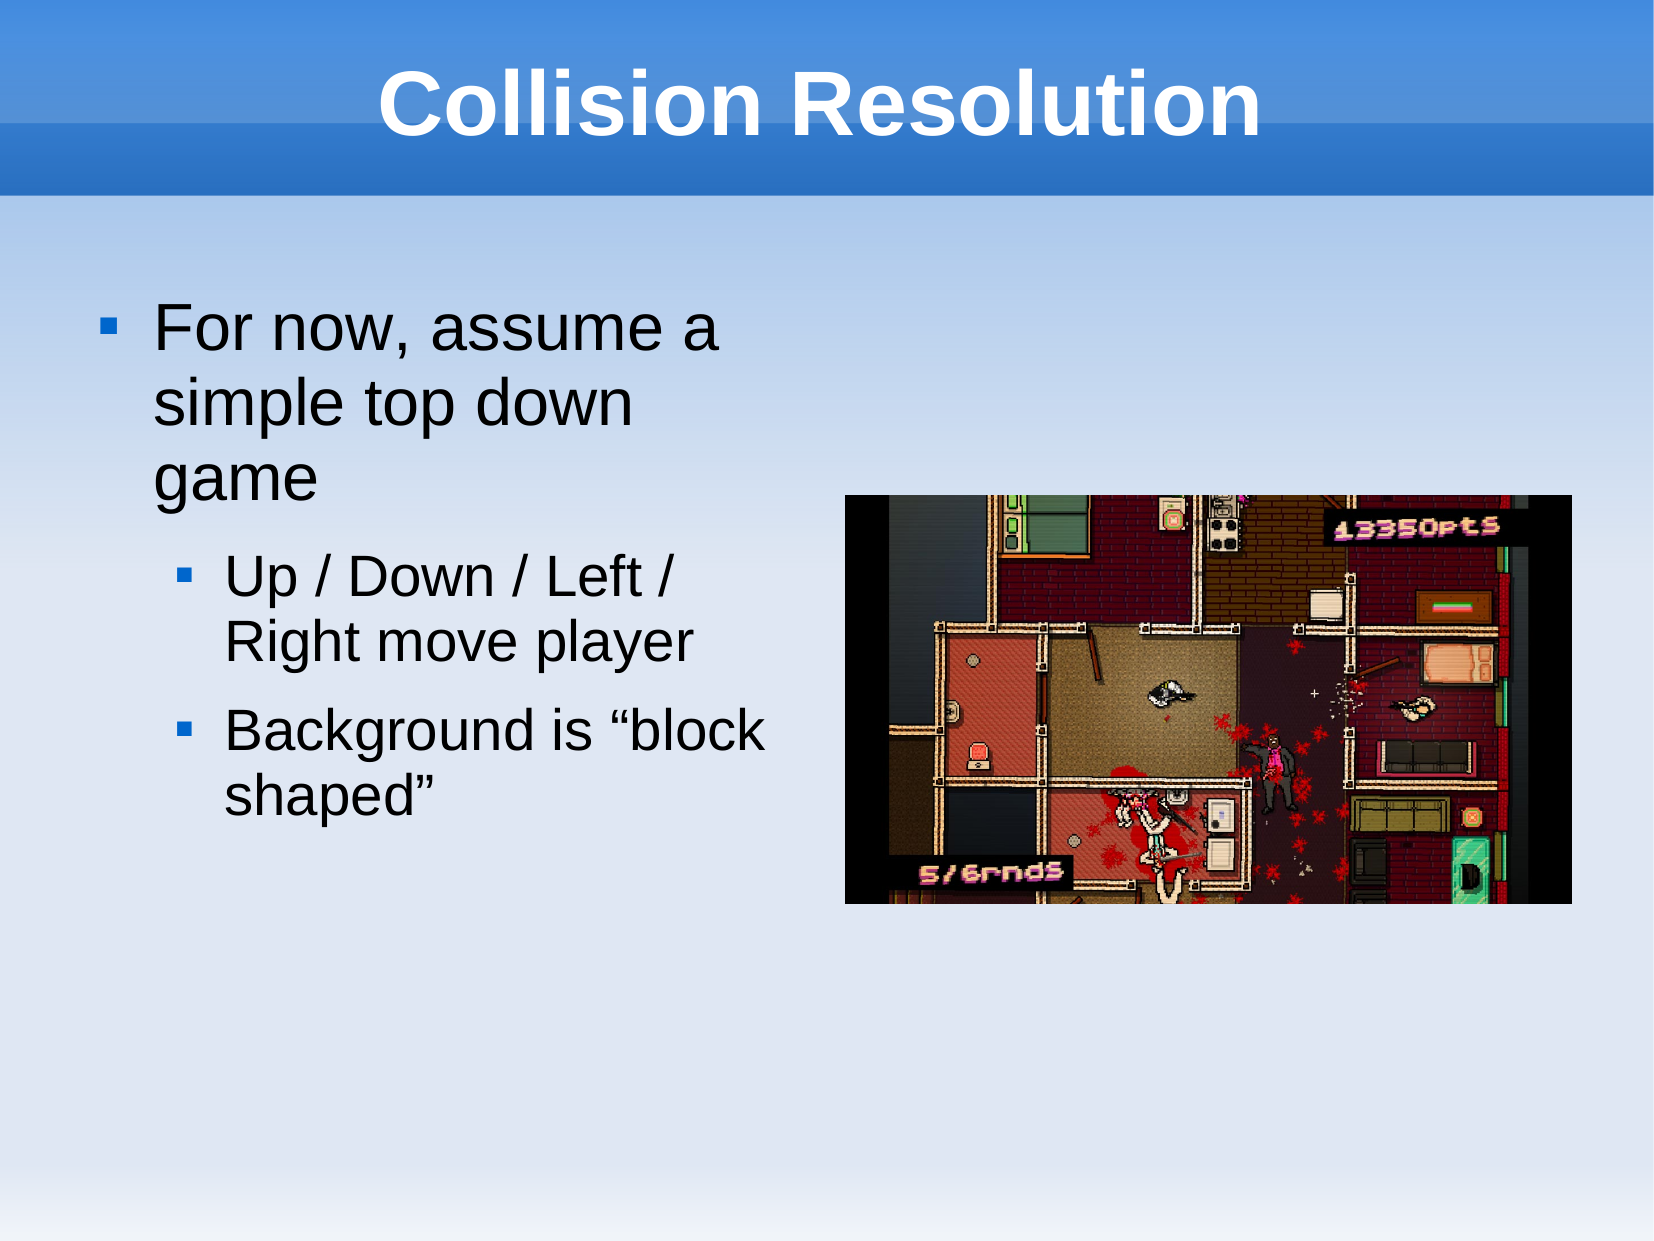

# Collision Resolution
For now, assume a simple top down game
Up / Down / Left / Right move player
Background is “block shaped”